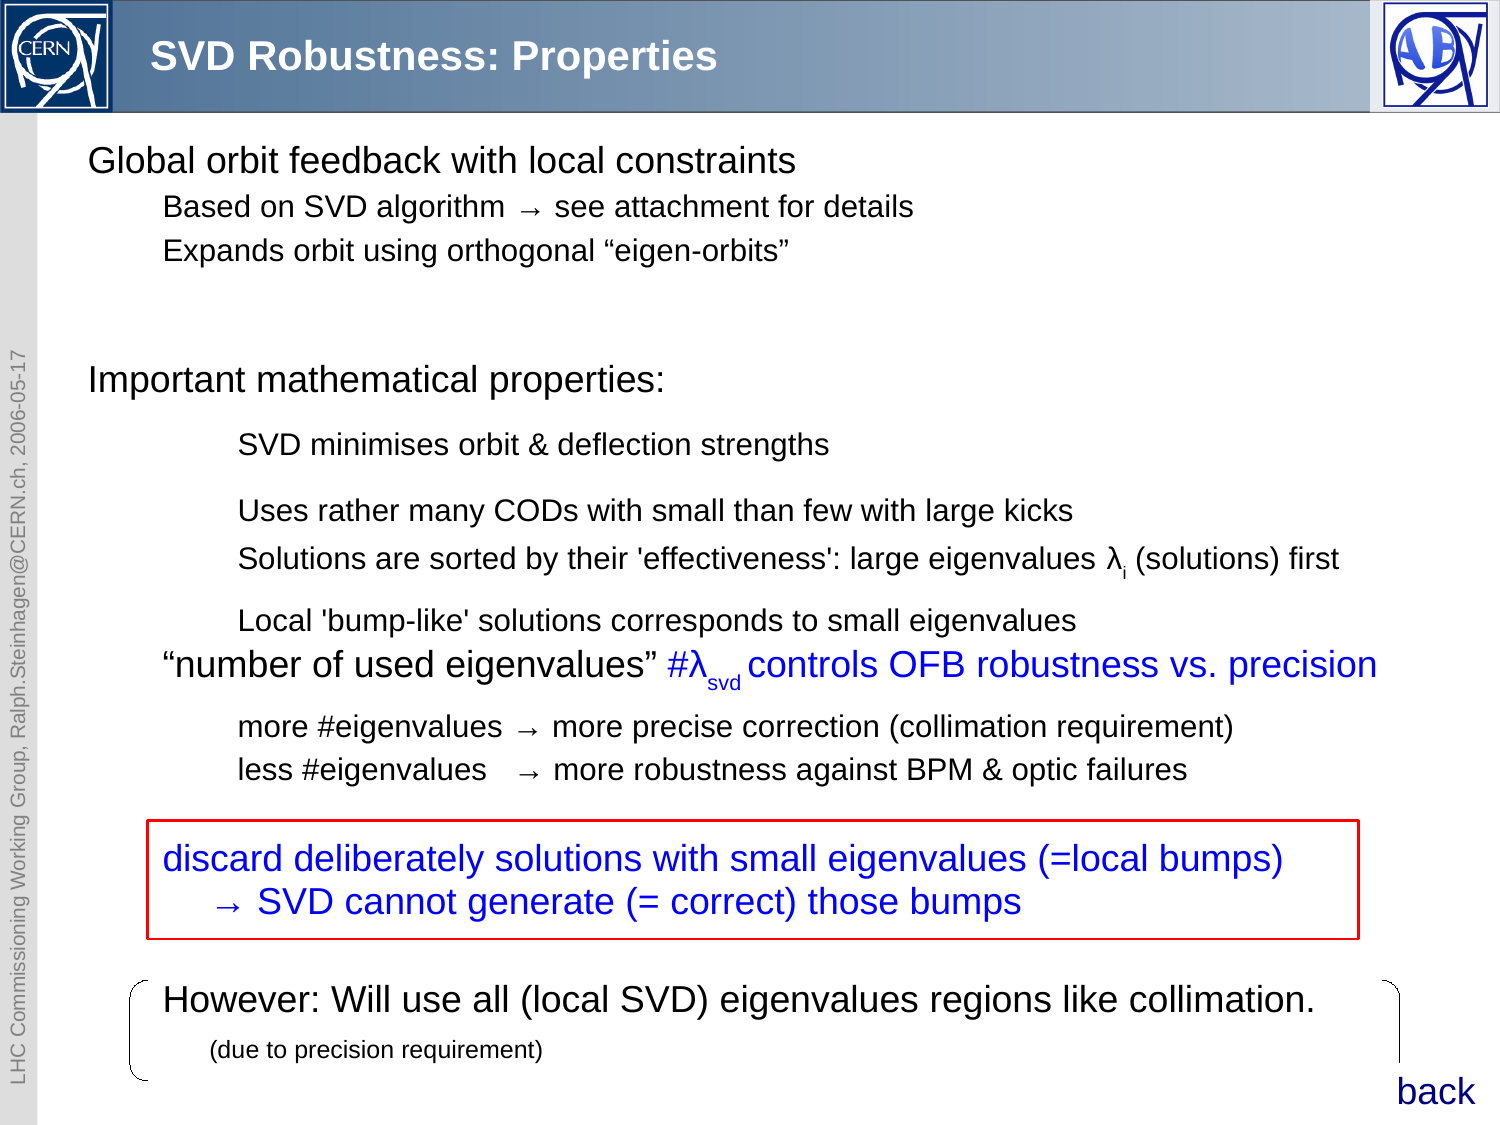

# SVD Robustness: Properties
Global orbit feedback with local constraints
Based on SVD algorithm → see attachment for details
Expands orbit using orthogonal “eigen-orbits”
Important mathematical properties:
SVD minimises orbit & deflection strengths
Uses rather many CODs with small than few with large kicks
Solutions are sorted by their 'effectiveness': large eigenvalues λi (solutions) first
Local 'bump-like' solutions corresponds to small eigenvalues
“number of used eigenvalues” #λsvd controls OFB robustness vs. precision
more #eigenvalues → more precise correction (collimation requirement)
less #eigenvalues → more robustness against BPM & optic failures
discard deliberately solutions with small eigenvalues (=local bumps)		→ SVD cannot generate (= correct) those bumps
However: Will use all (local SVD) eigenvalues regions like collimation.	(due to precision requirement)
back